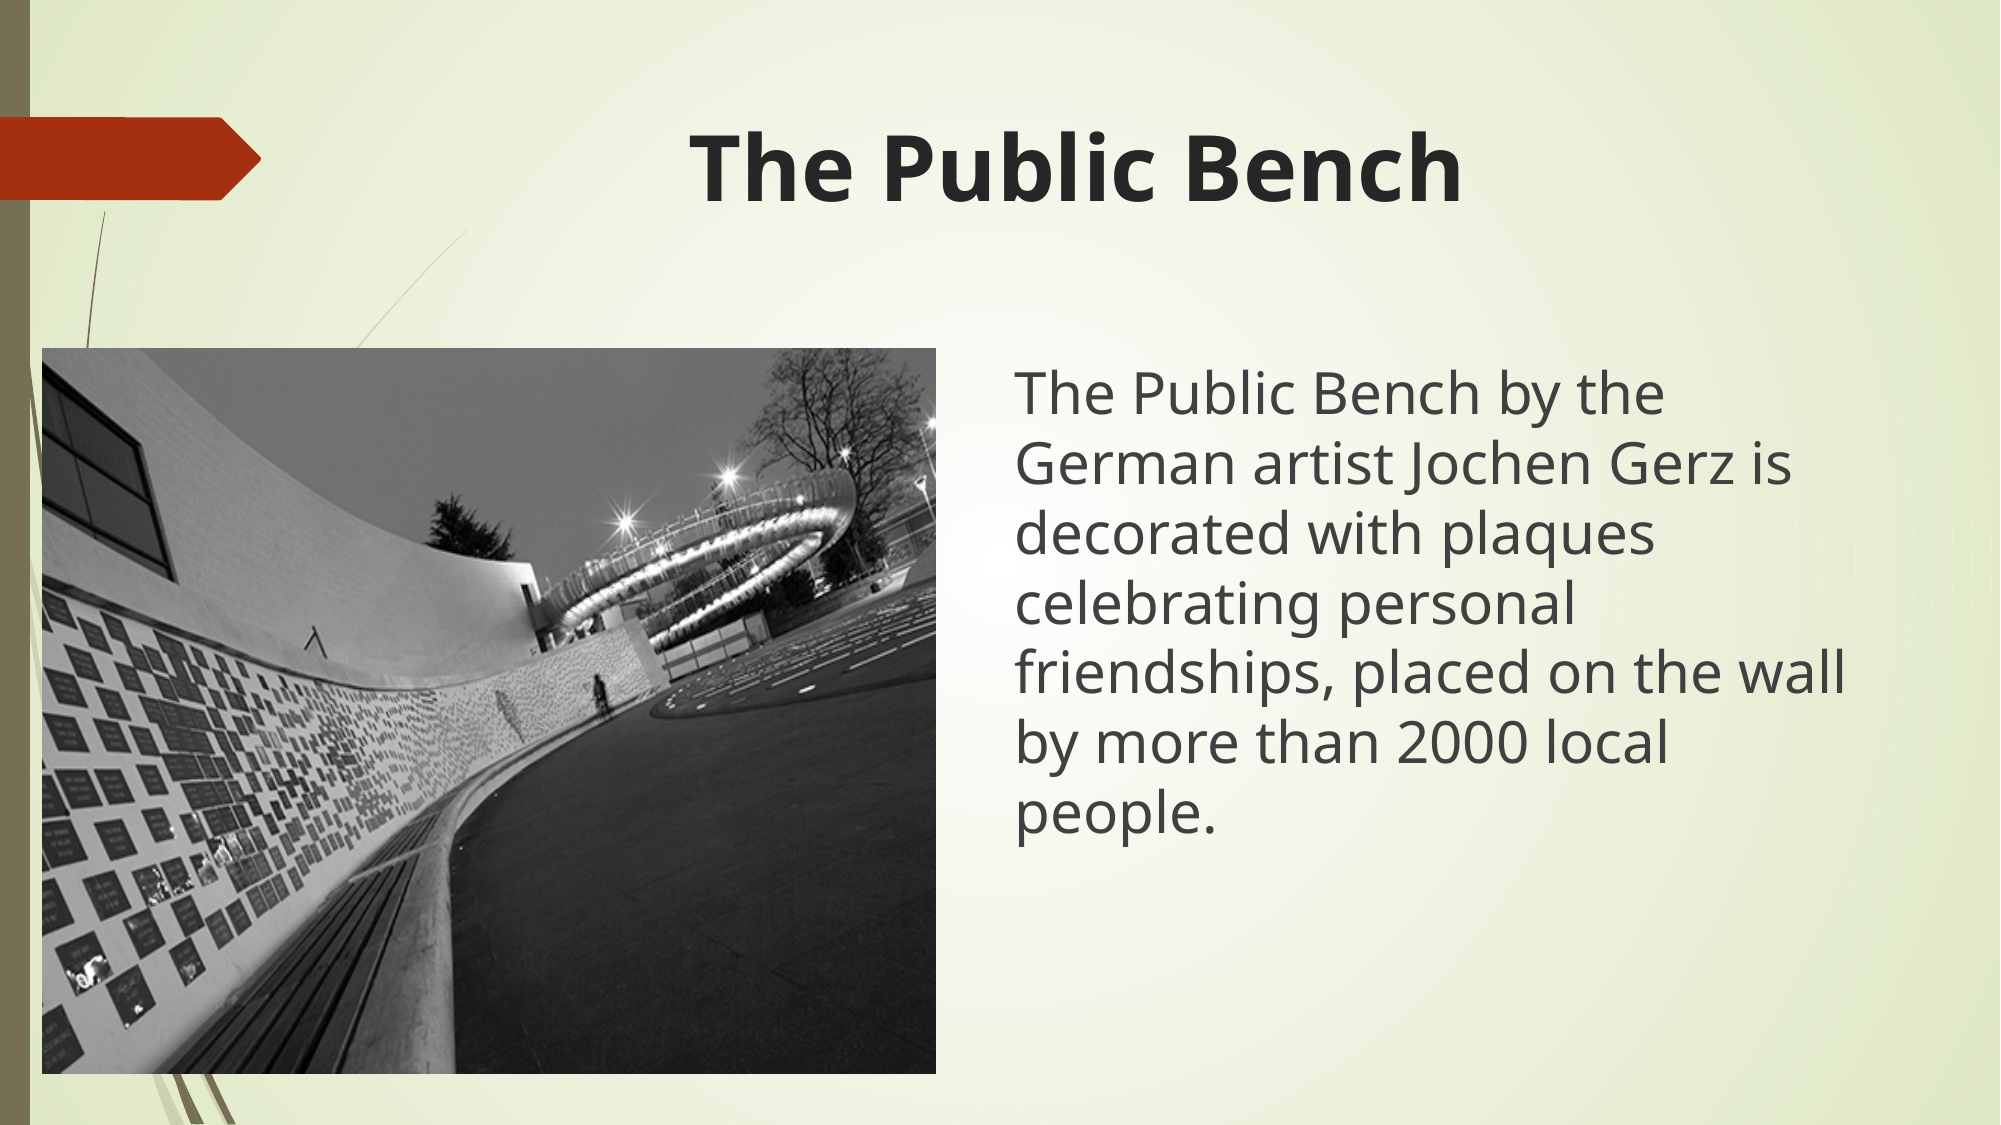

# The Public Bench
The Public Bench by the German artist Jochen Gerz is decorated with plaques celebrating personal friendships, placed on the wall by more than 2000 local people.